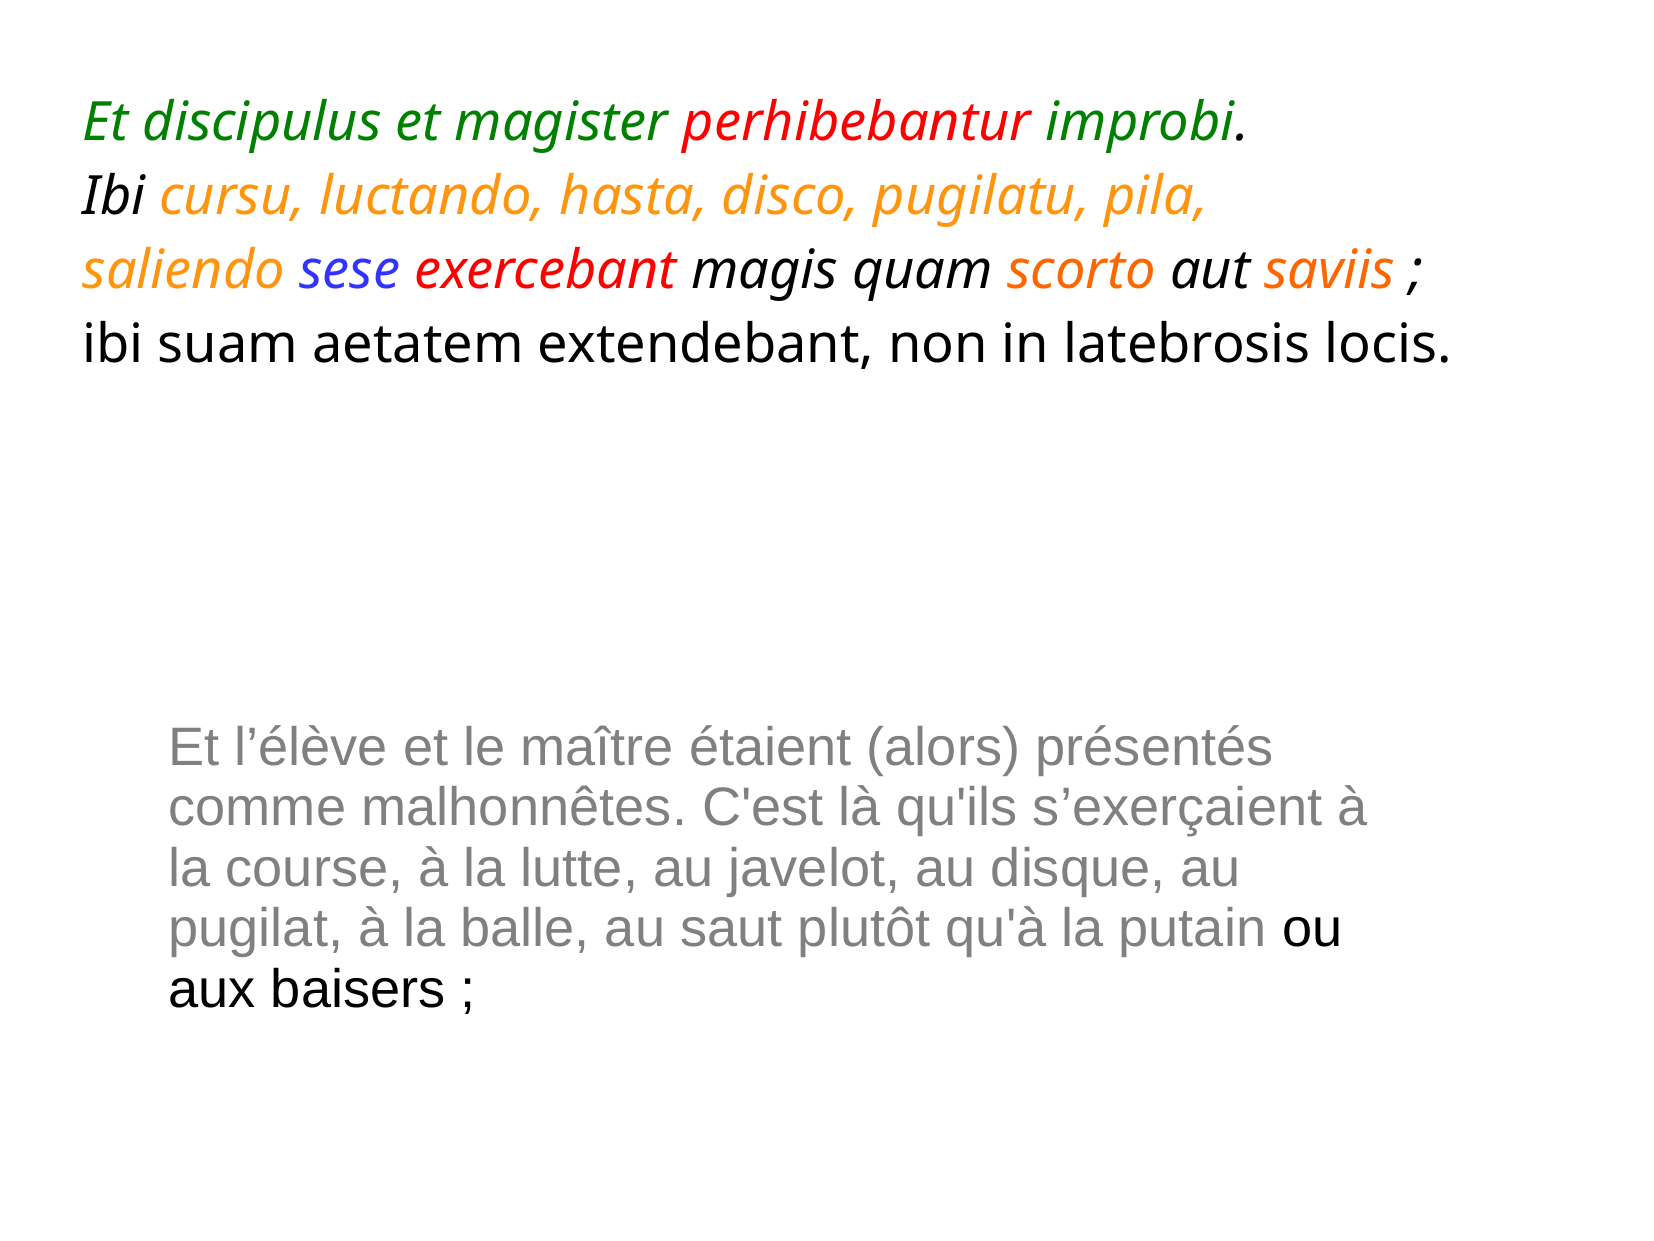

# Et discipulus et magister perhibebantur improbi.
Ibi cursu, luctando, hasta, disco, pugilatu, pila,
saliendo sese exercebant magis quam scorto aut saviis ;
ibi suam aetatem extendebant, non in latebrosis locis.
Et l’élève et le maître étaient (alors) présentés comme malhonnêtes. C'est là qu'ils s’exerçaient à la course, à la lutte, au javelot, au disque, au pugilat, à la balle, au saut plutôt qu'à la putain ou aux baisers ;